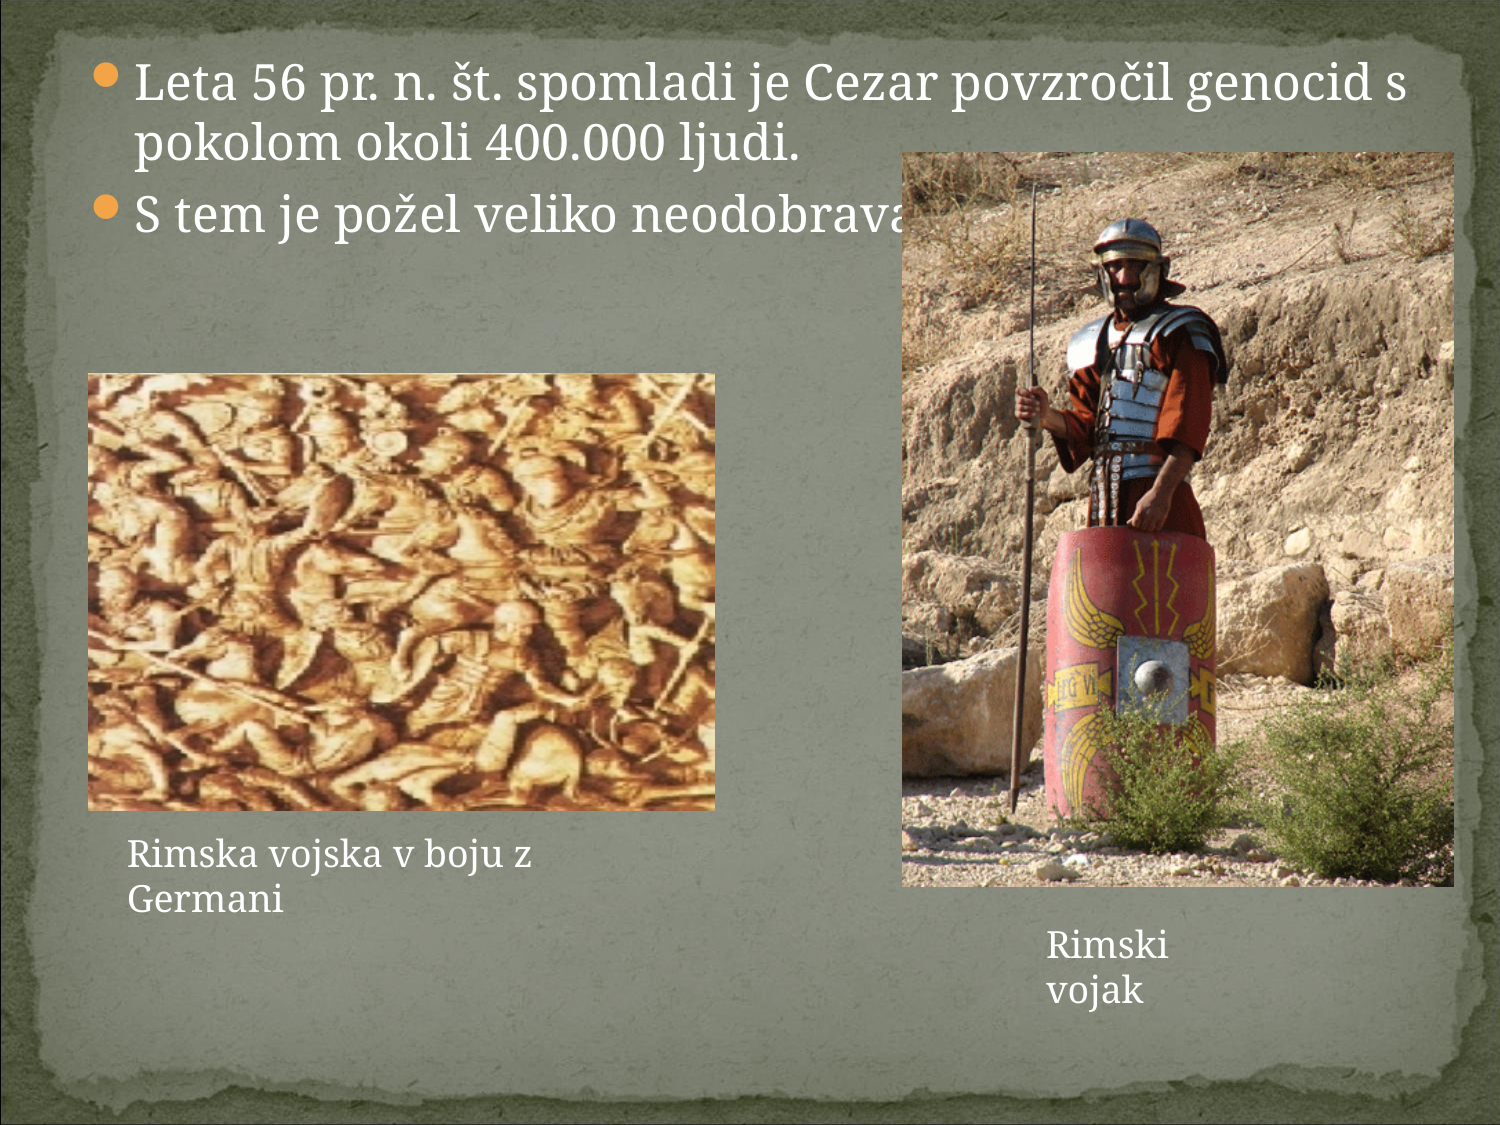

# Leta 56 pr. n. št. spomladi je Cezar povzročil genocid s pokolom okoli 400.000 ljudi.
S tem je požel veliko neodobravanje
Rimska vojska v boju z Germani
Rimski vojak